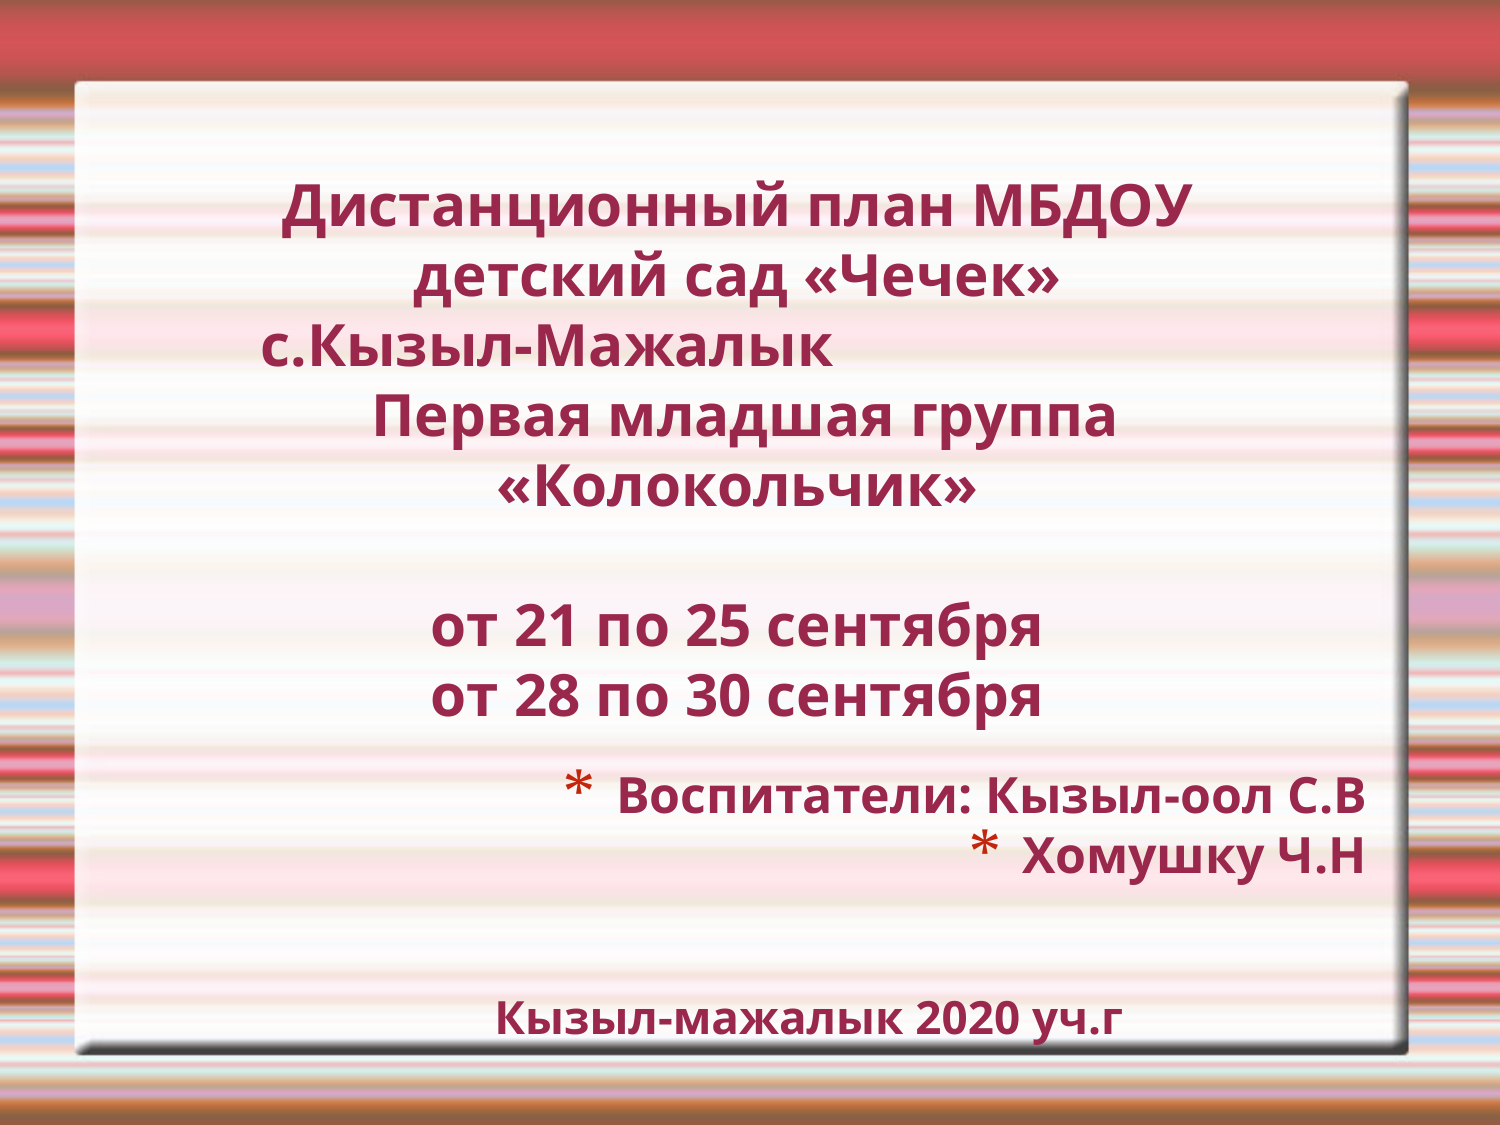

Дистанционный план МБДОУ детский сад «Чечек»
 с.Кызыл-Мажалык
 Первая младшая группа «Колокольчик»
от 21 по 25 сентября
от 28 по 30 сентября
# Воспитатели: Кызыл-оол С.В
Хомушку Ч.Н
Кызыл-мажалык 2020 уч.г